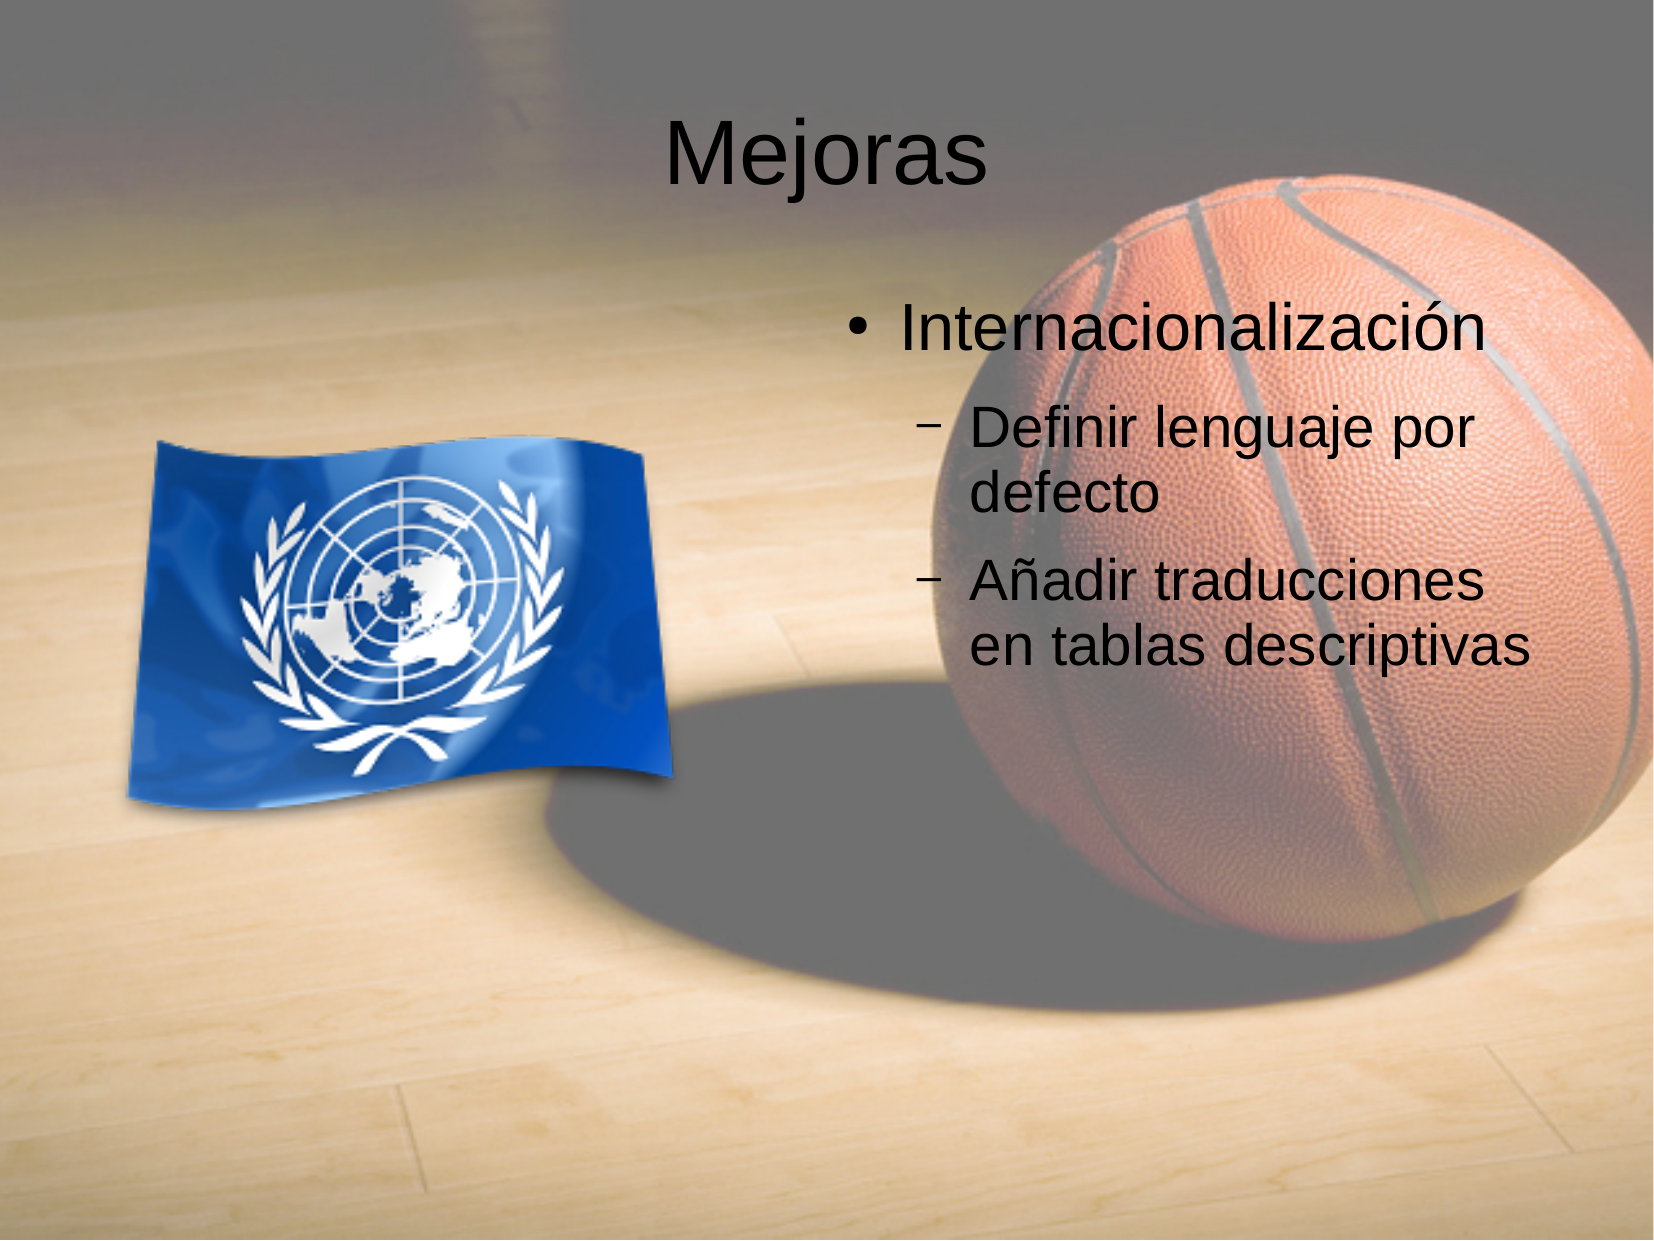

# Mejoras
Internacionalización
Definir lenguaje por defecto
Añadir traducciones en tablas descriptivas